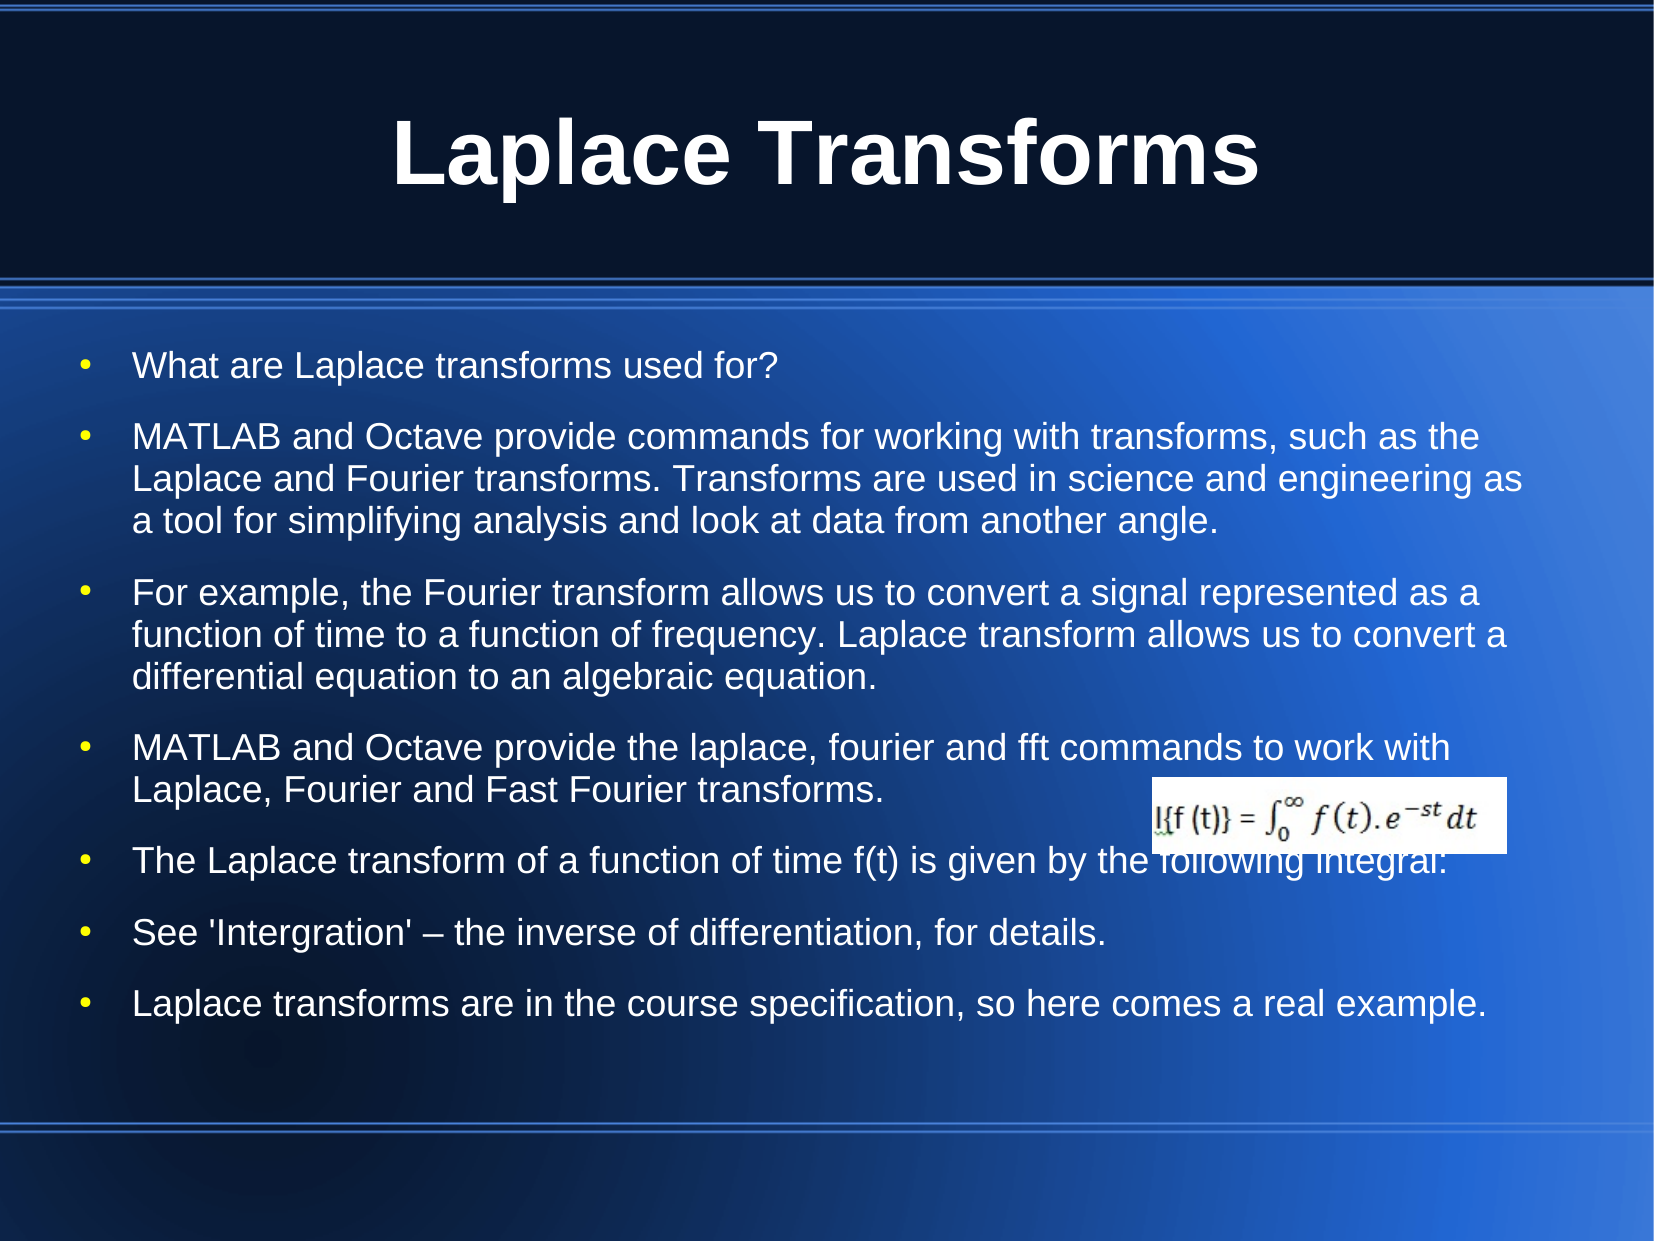

# Laplace Transforms
What are Laplace transforms used for?
MATLAB and Octave provide commands for working with transforms, such as the Laplace and Fourier transforms. Transforms are used in science and engineering as a tool for simplifying analysis and look at data from another angle.
For example, the Fourier transform allows us to convert a signal represented as a function of time to a function of frequency. Laplace transform allows us to convert a differential equation to an algebraic equation.
MATLAB and Octave provide the laplace, fourier and fft commands to work with Laplace, Fourier and Fast Fourier transforms.
The Laplace transform of a function of time f(t) is given by the following integral:
See 'Intergration' – the inverse of differentiation, for details.
Laplace transforms are in the course specification, so here comes a real example.